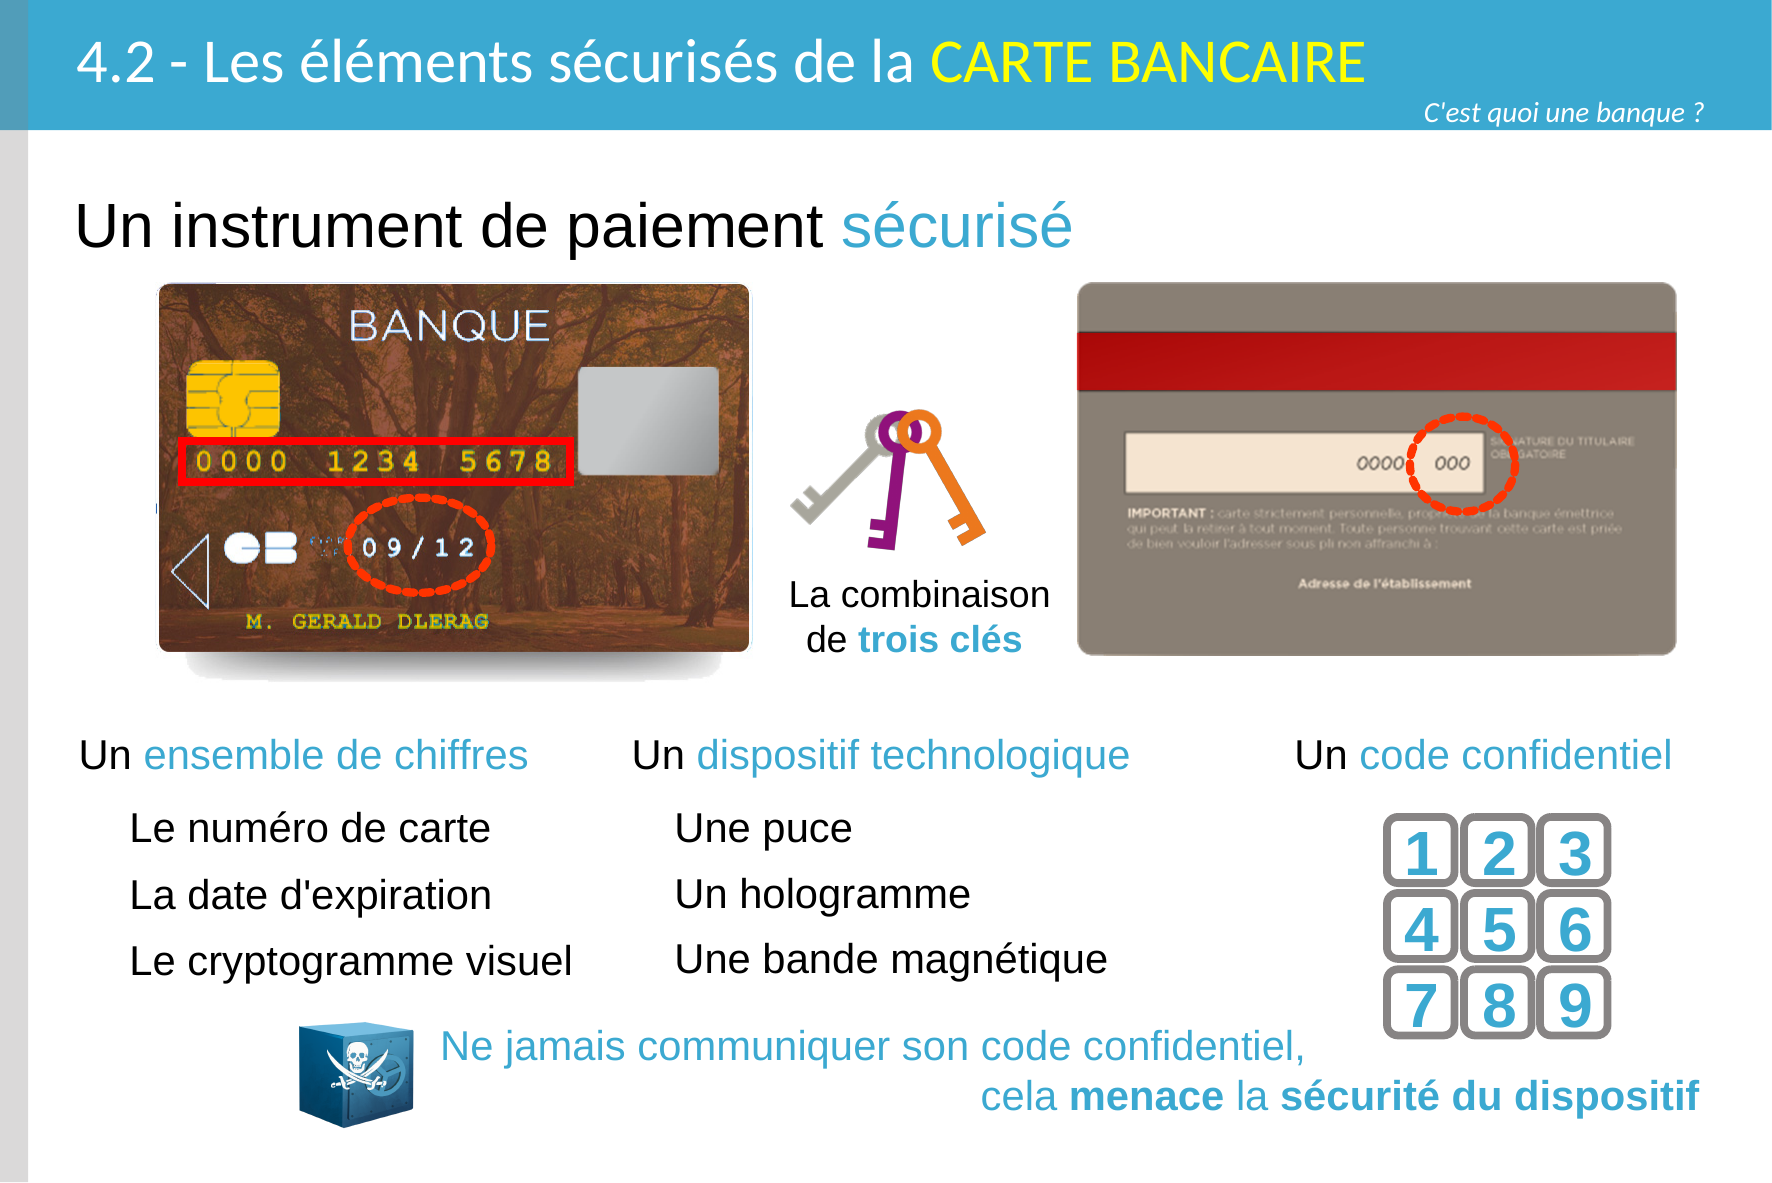

# 4.2 - Les éléments sécurisés de la CARTE BANCAIRE
Un instrument de paiement sécurisé
La combinaison de trois clés
Un ensemble de chiffres
Un dispositif technologique
Un code confidentiel
Le numéro de carte
Une puce
1
2
3
4
5
6
7
8
9
À NOTER :
Un hologramme
La date d'expiration
Un compteur bloque la carte après trois essais erronés.
Une bande magnétique
Le cryptogramme visuel
Ne jamais communiquer son code confidentiel,
 cela menace la sécurité du dispositif